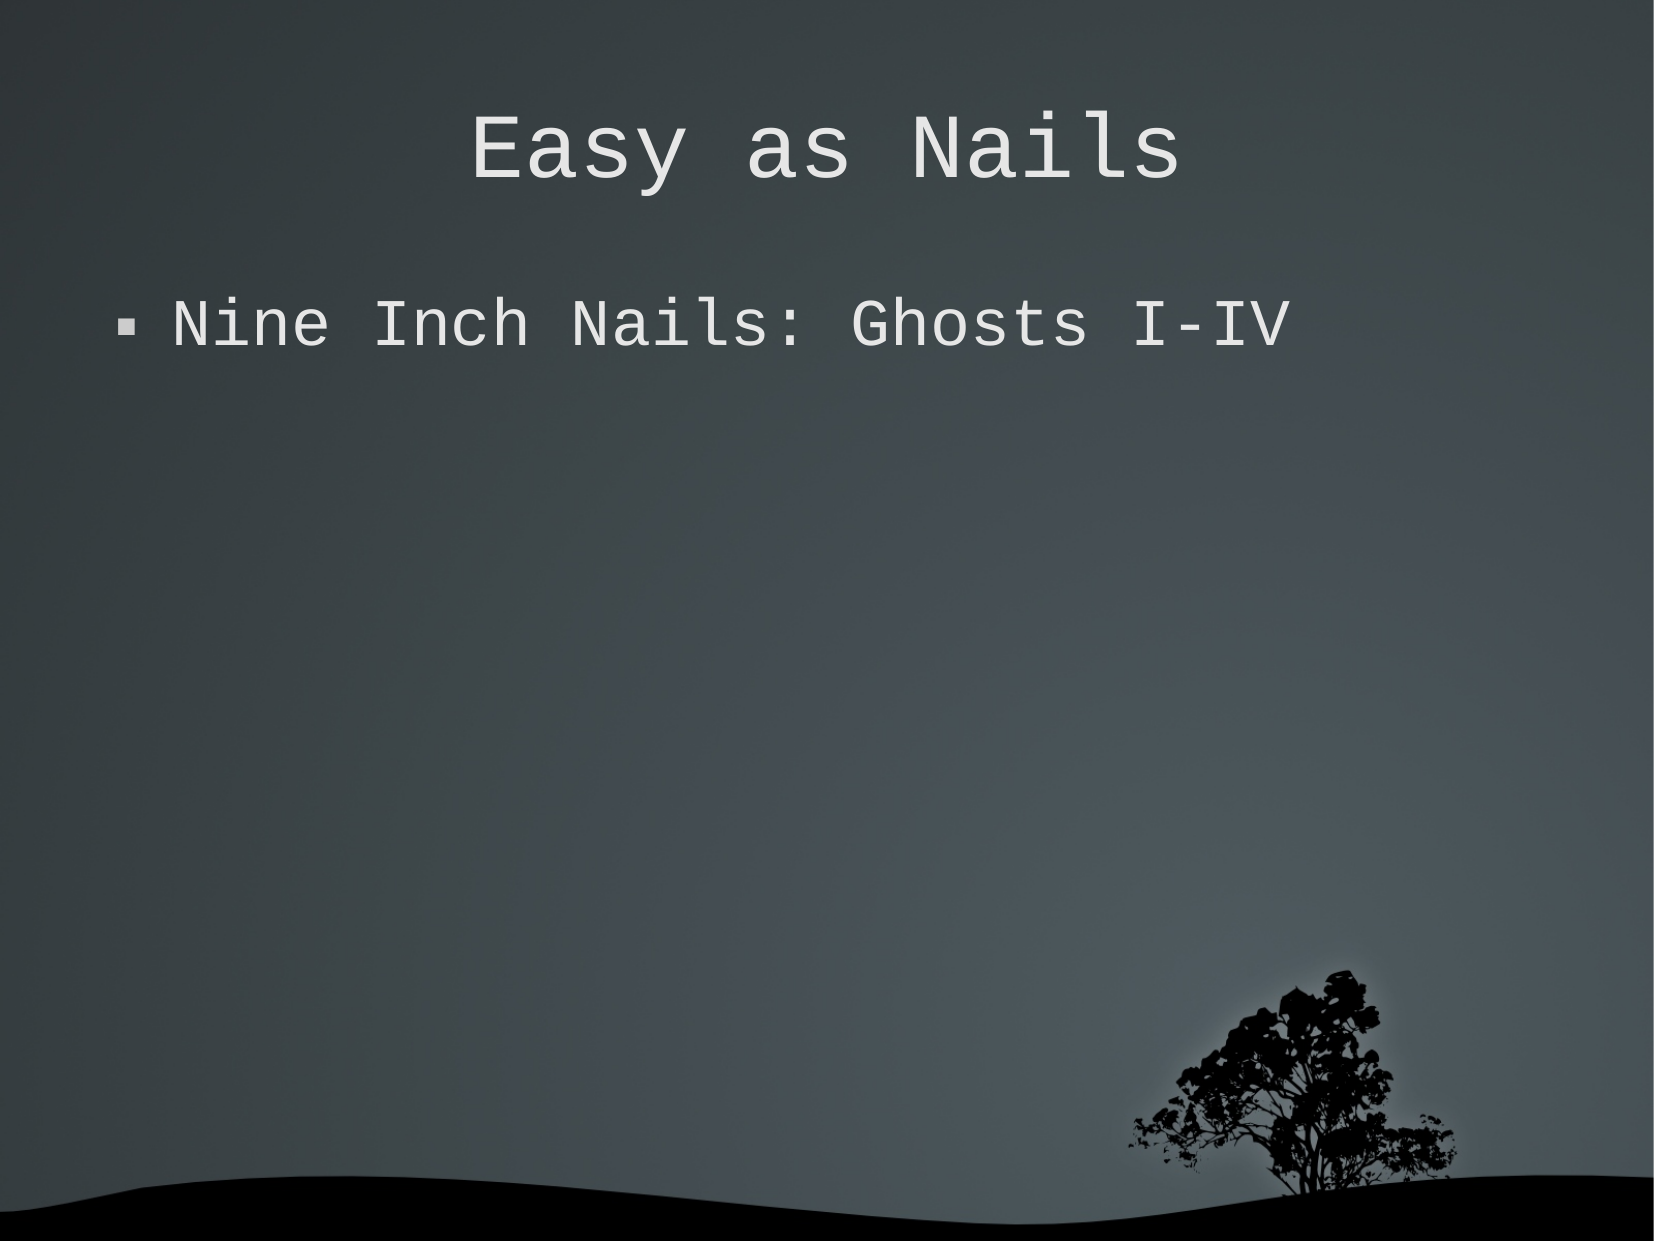

# Easy as Nails
Nine Inch Nails: Ghosts I-IV